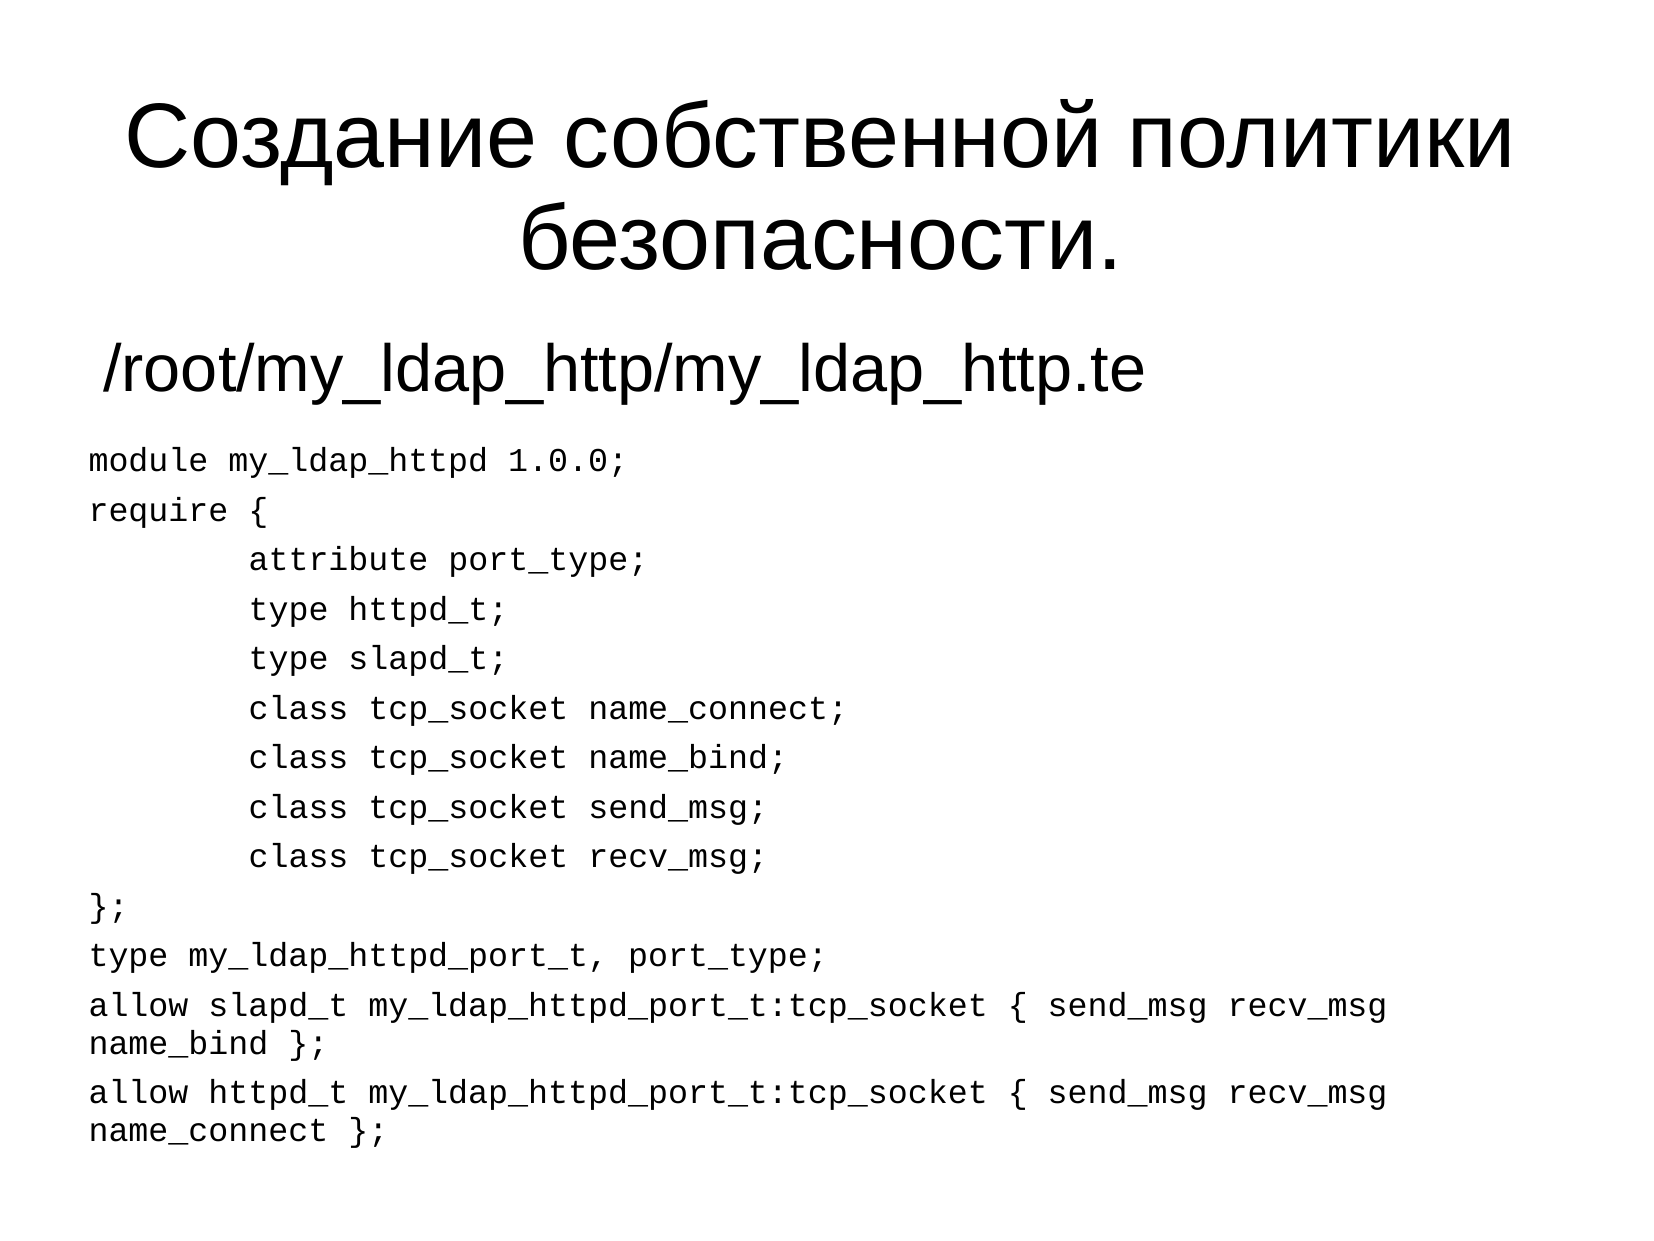

# Создание собственной политики безопасности.
/root/my_ldap_http/my_ldap_http.te
module my_ldap_httpd 1.0.0;
require {
 attribute port_type;
 type httpd_t;
 type slapd_t;
 class tcp_socket name_connect;
 class tcp_socket name_bind;
 class tcp_socket send_msg;
 class tcp_socket recv_msg;
};
type my_ldap_httpd_port_t, port_type;
allow slapd_t my_ldap_httpd_port_t:tcp_socket { send_msg recv_msg name_bind };
allow httpd_t my_ldap_httpd_port_t:tcp_socket { send_msg recv_msg name_connect };